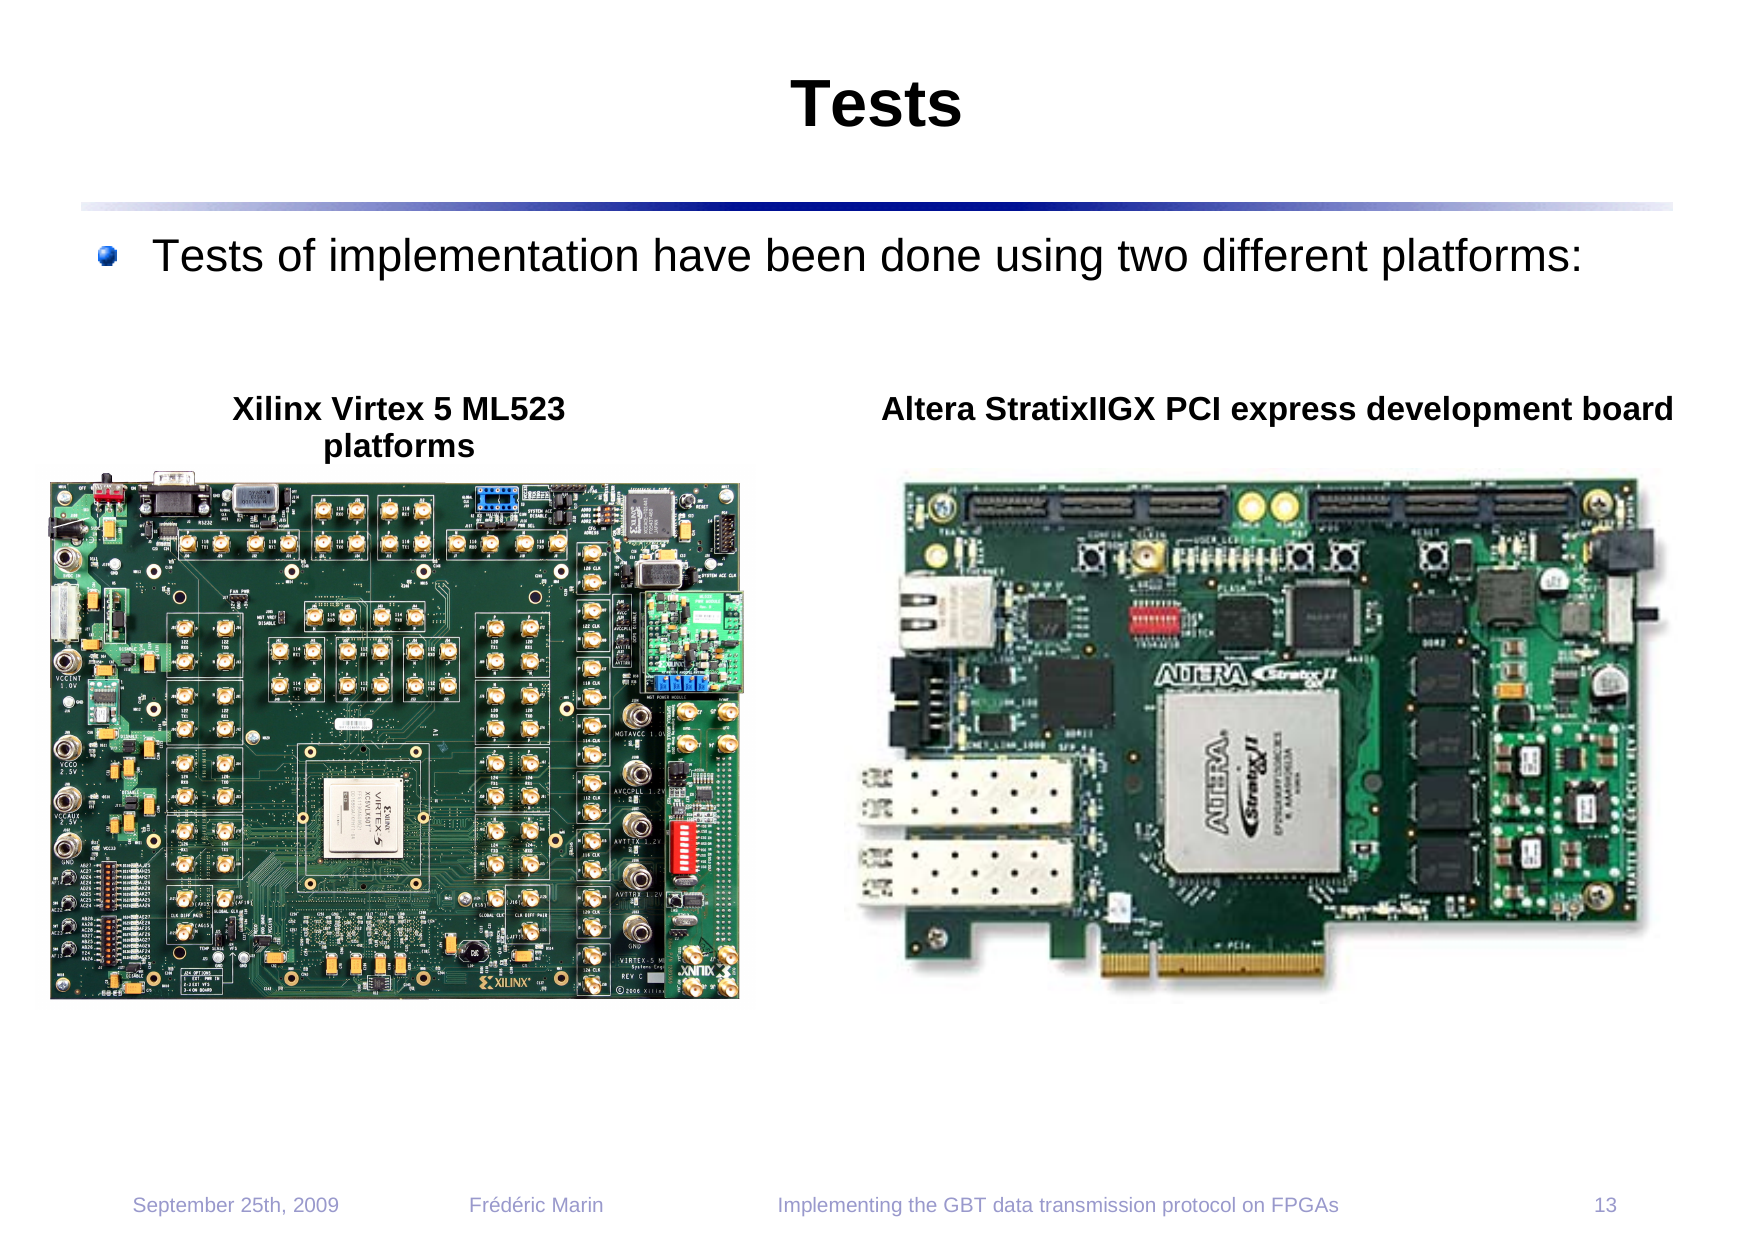

# Tests
Tests of implementation have been done using two different platforms:
Xilinx Virtex 5 ML523 platforms
Altera StratixIIGX PCI express development board